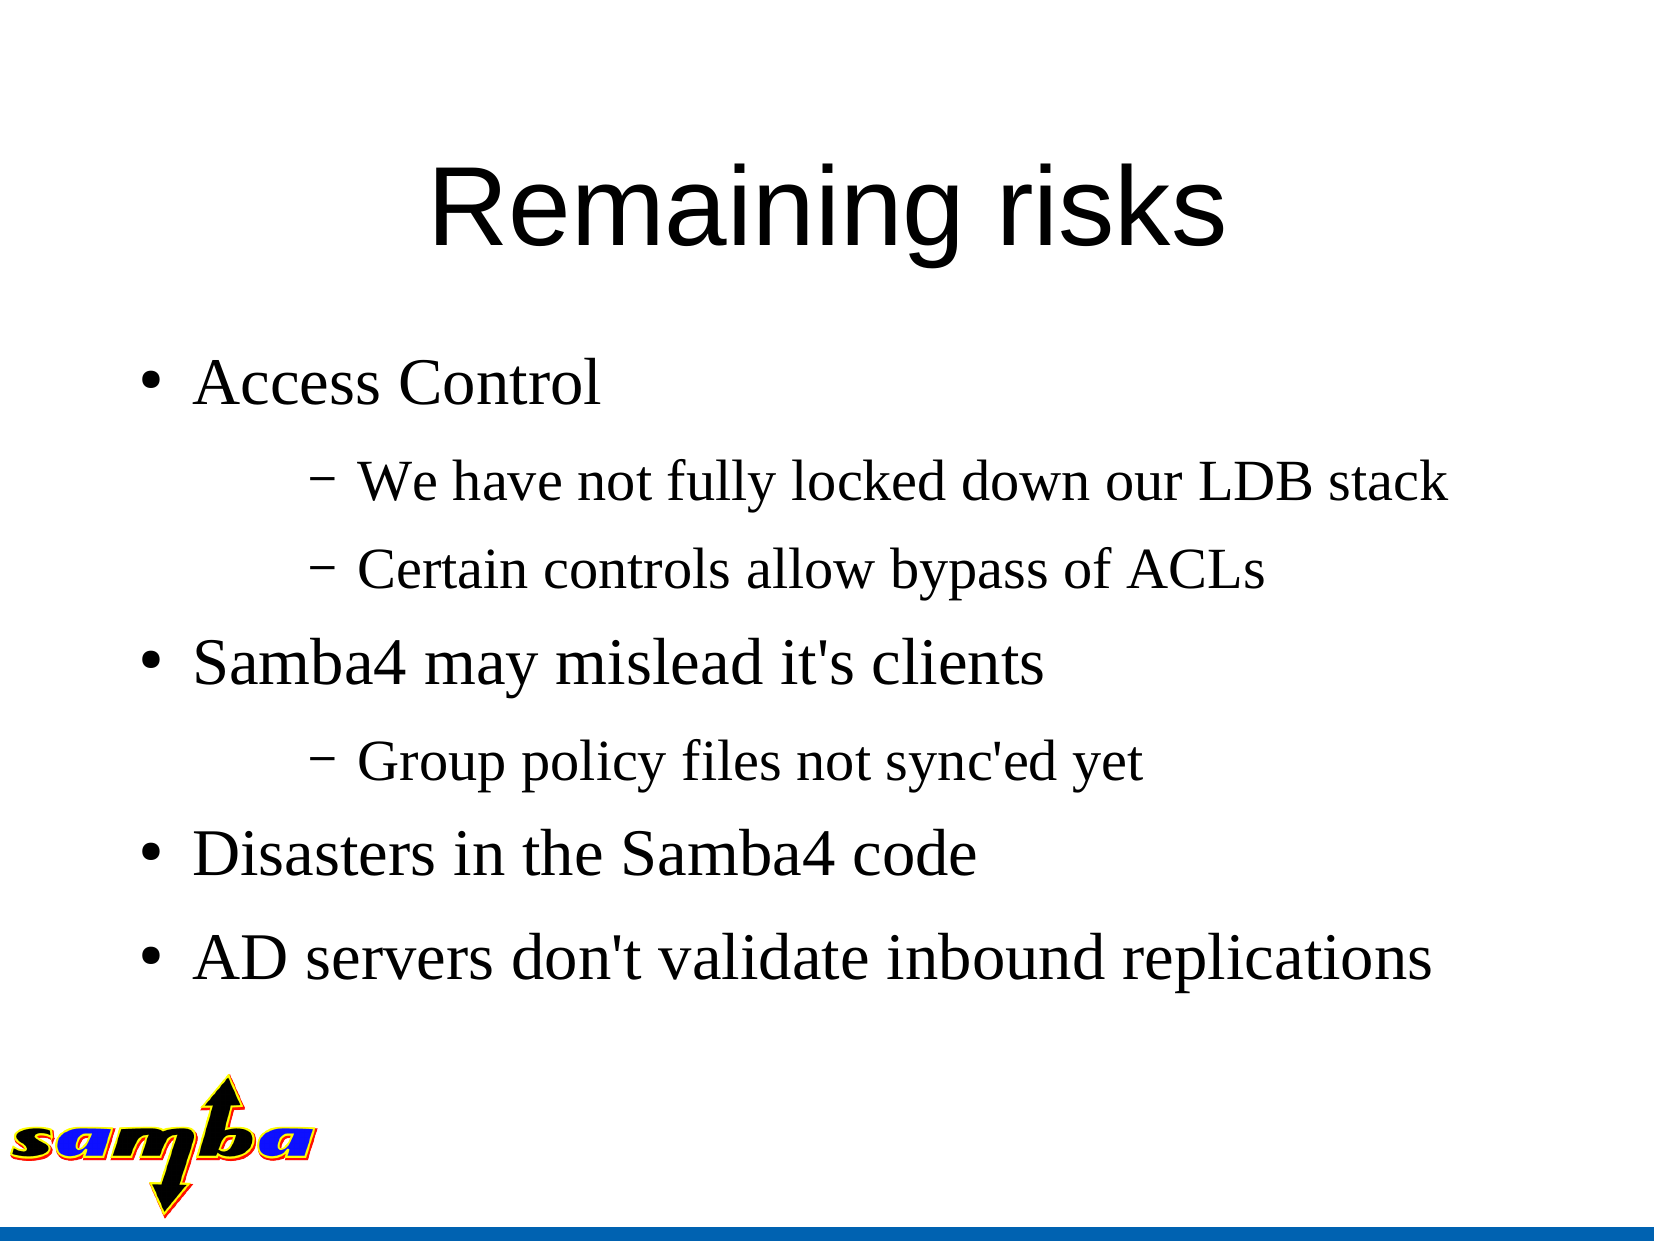

# Remaining risks
Access Control
We have not fully locked down our LDB stack
Certain controls allow bypass of ACLs
Samba4 may mislead it's clients
Group policy files not sync'ed yet
Disasters in the Samba4 code
AD servers don't validate inbound replications